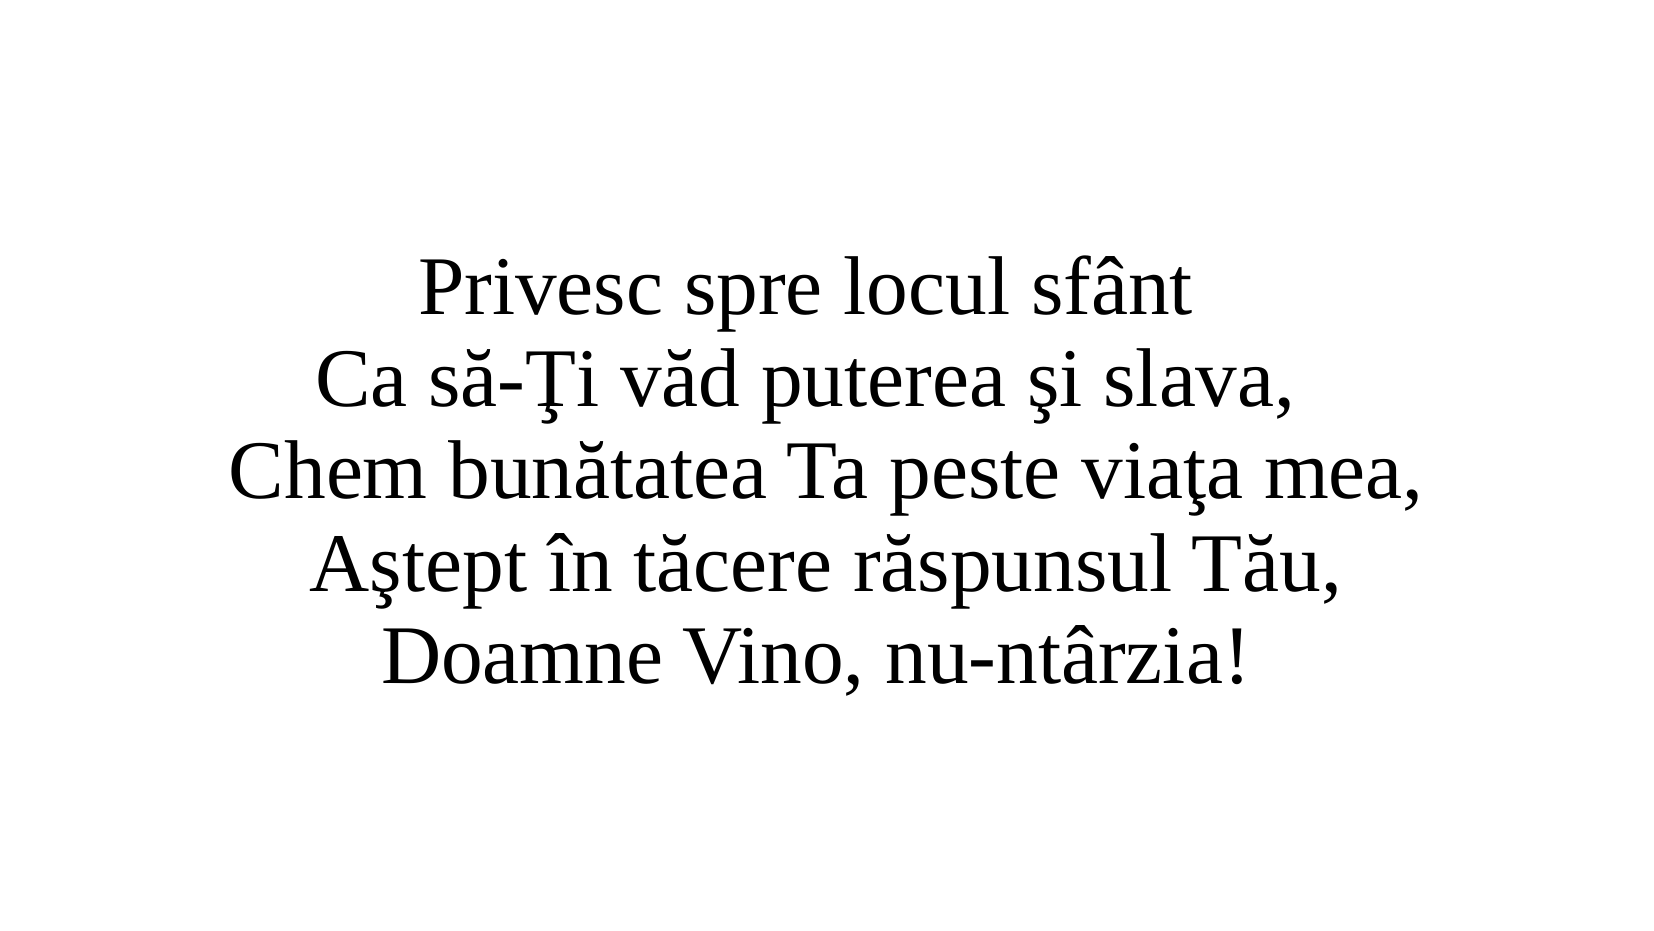

# Privesc spre locul sfânt Ca să-Ţi văd puterea şi slava, Chem bunătatea Ta peste viaţa mea, Aştept în tăcere răspunsul Tău, Doamne Vino, nu-ntârzia!